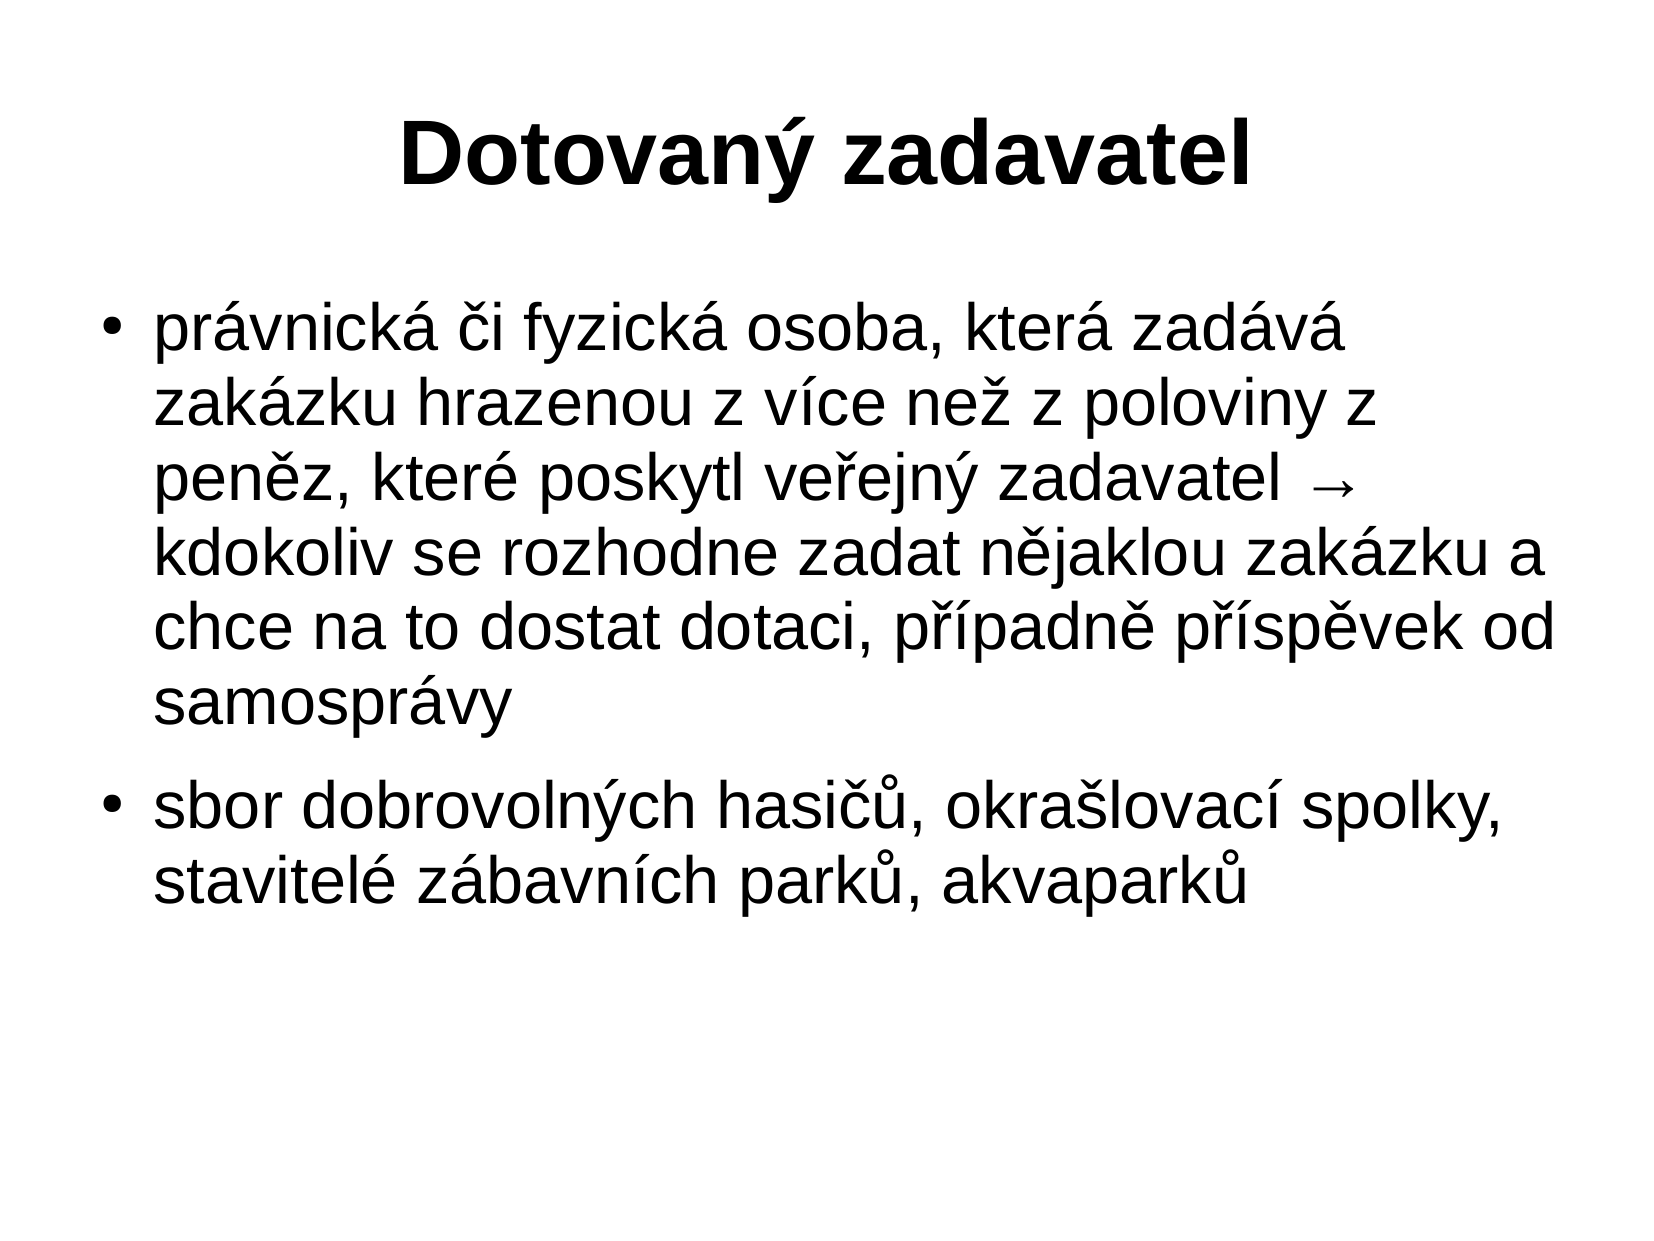

# Dotovaný zadavatel
právnická či fyzická osoba, která zadává zakázku hrazenou z více než z poloviny z peněz, které poskytl veřejný zadavatel → kdokoliv se rozhodne zadat nějaklou zakázku a chce na to dostat dotaci, případně příspěvek od samosprávy
sbor dobrovolných hasičů, okrašlovací spolky, stavitelé zábavních parků, akvaparků